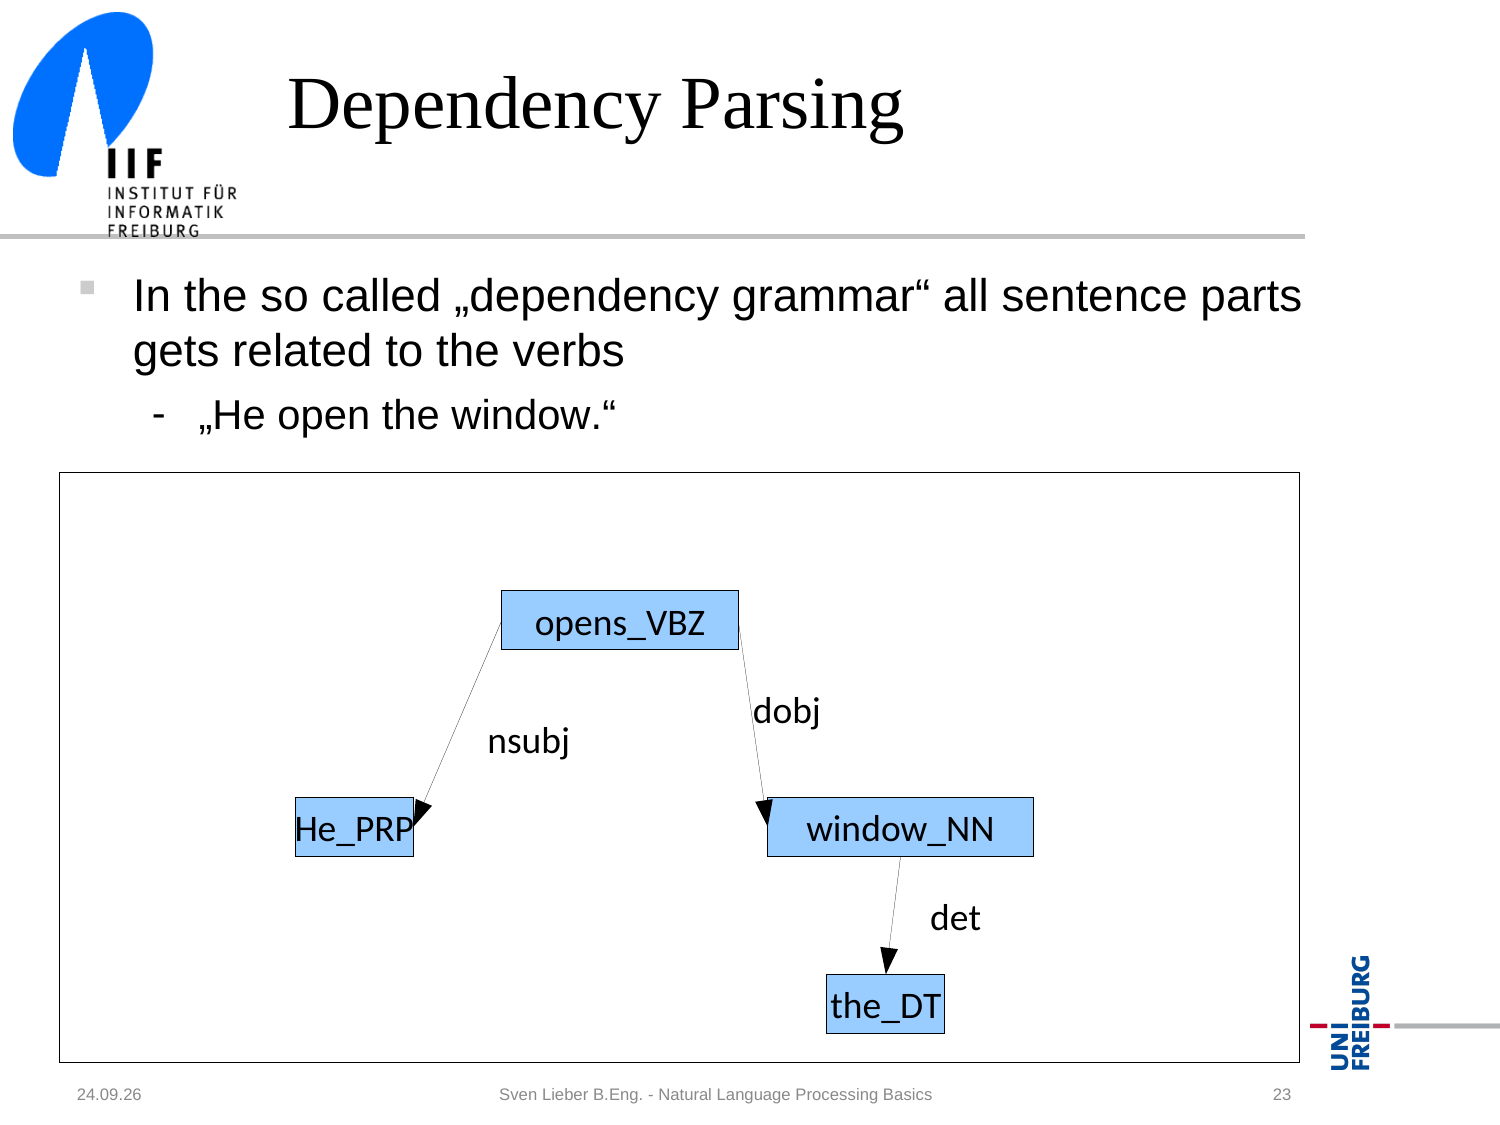

# Dependency Parsing
In the so called „dependency grammar“ all sentence parts gets related to the verbs
„He open the window.“
opens_VBZ
dobj
nsubj
He_PRP
window_NN
det
the_DT
Präsentationstitel
23